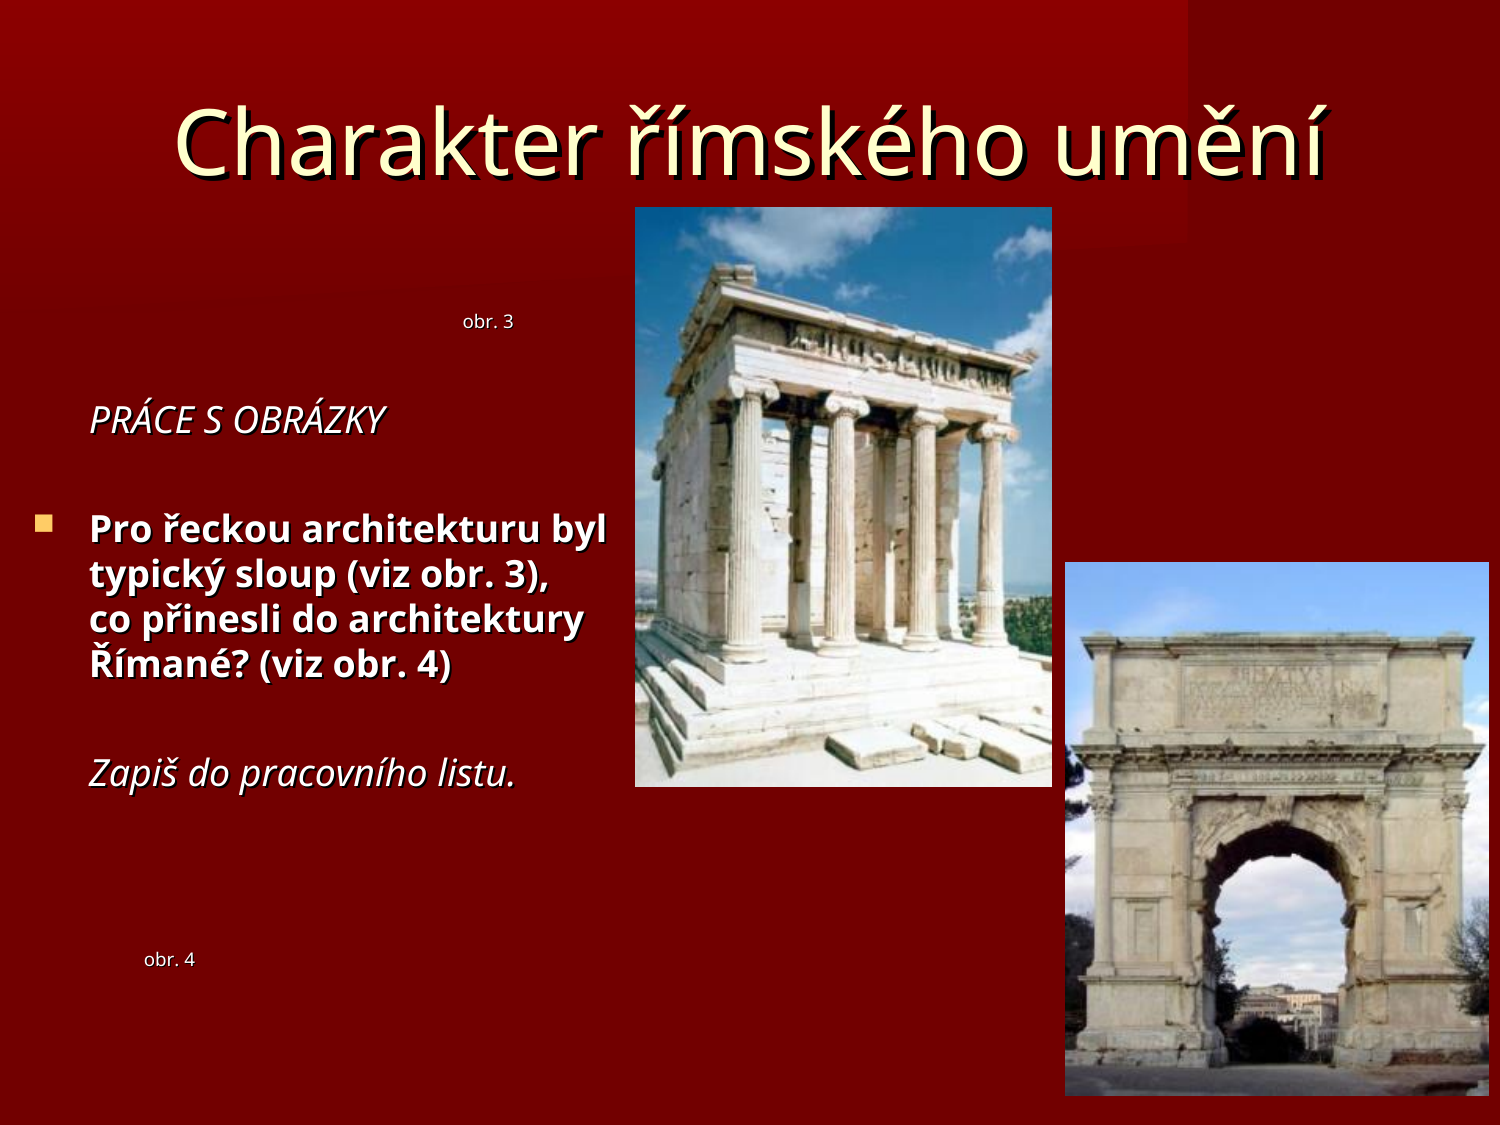

# Charakter římského umění
 obr. 3
	PRÁCE S OBRÁZKY
Pro řeckou architekturu byl typický sloup (viz obr. 3), co přinesli do architektury Římané? (viz obr. 4)
	Zapiš do pracovního listu.
 			 			 obr. 4